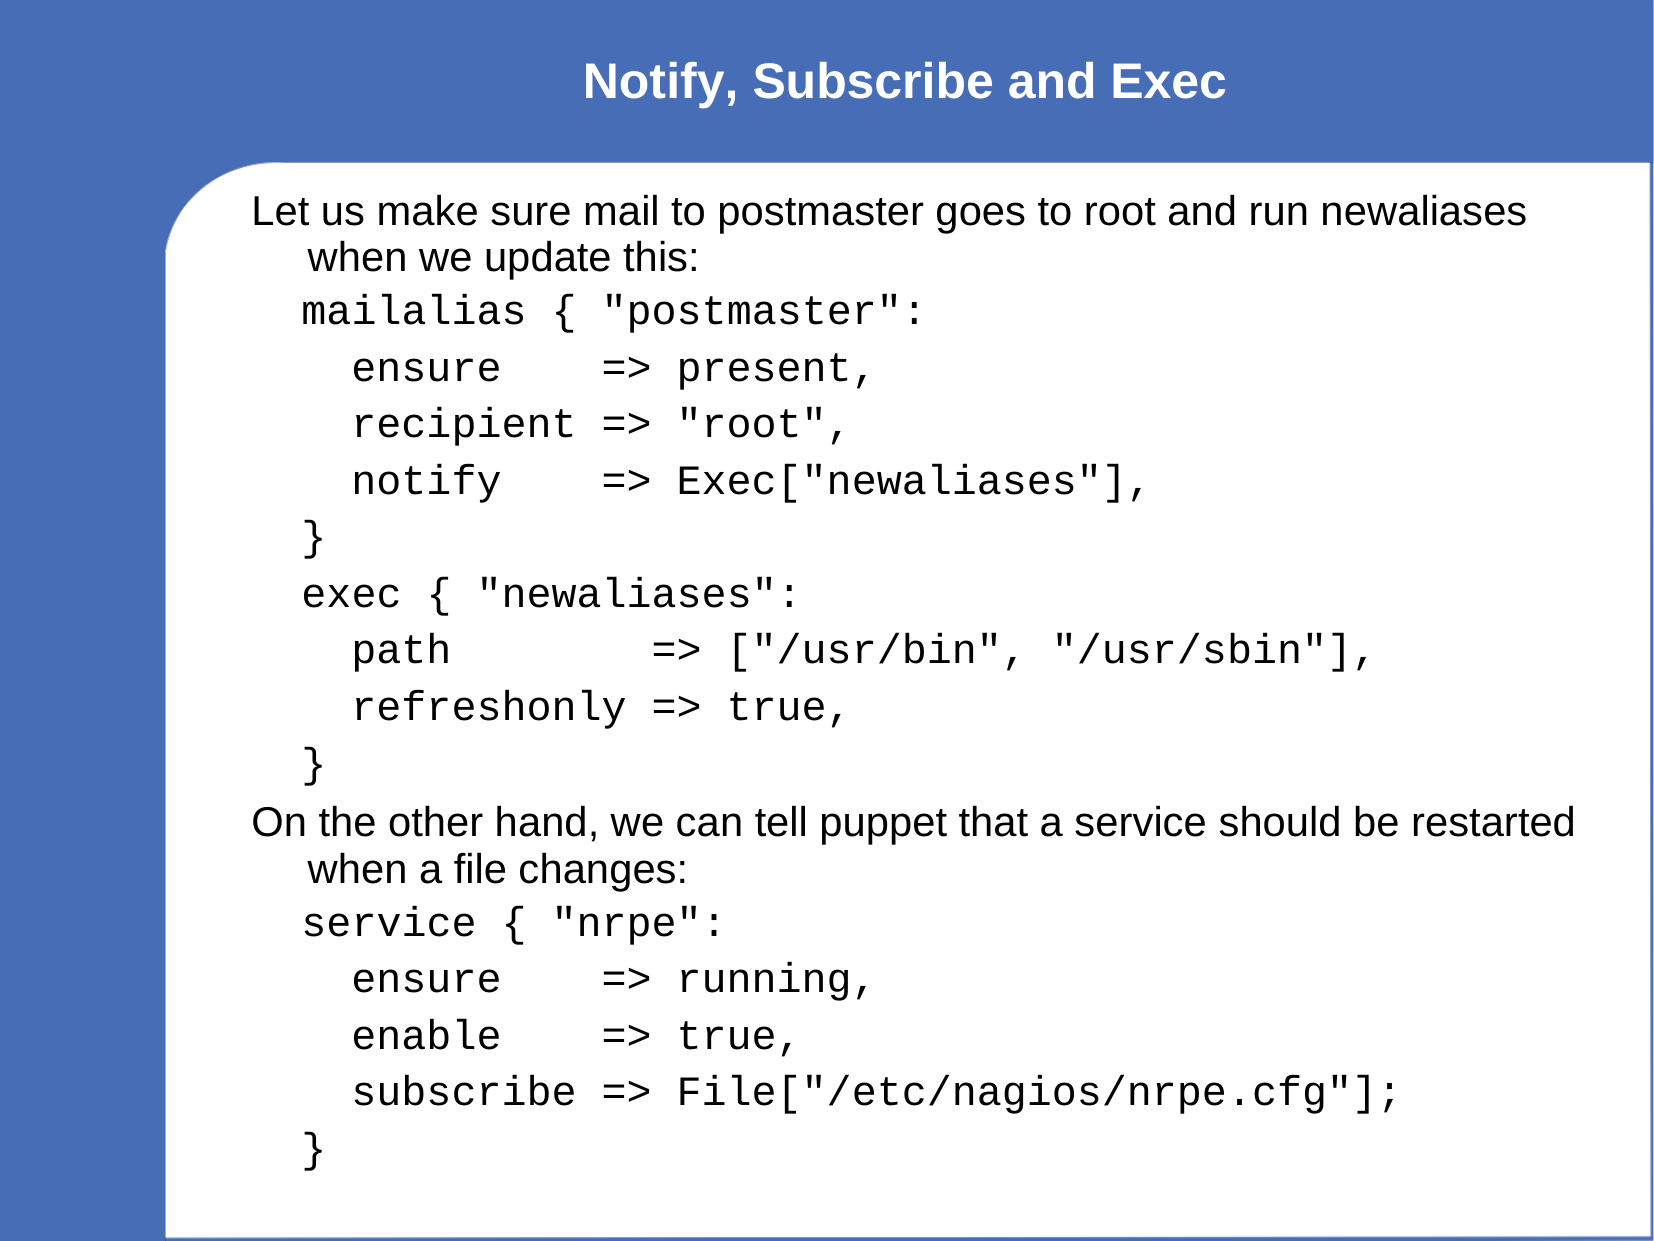

# Notify, Subscribe and Exec
Let us make sure mail to postmaster goes to root and run newaliases when we update this:
 mailalias { "postmaster":
 ensure => present,
 recipient => "root",
 notify => Exec["newaliases"],
 }
 exec { "newaliases":
 path => ["/usr/bin", "/usr/sbin"],
 refreshonly => true,
 }
On the other hand, we can tell puppet that a service should be restarted when a file changes:
 service { "nrpe":
 ensure => running,
 enable => true,
 subscribe => File["/etc/nagios/nrpe.cfg"];
 }